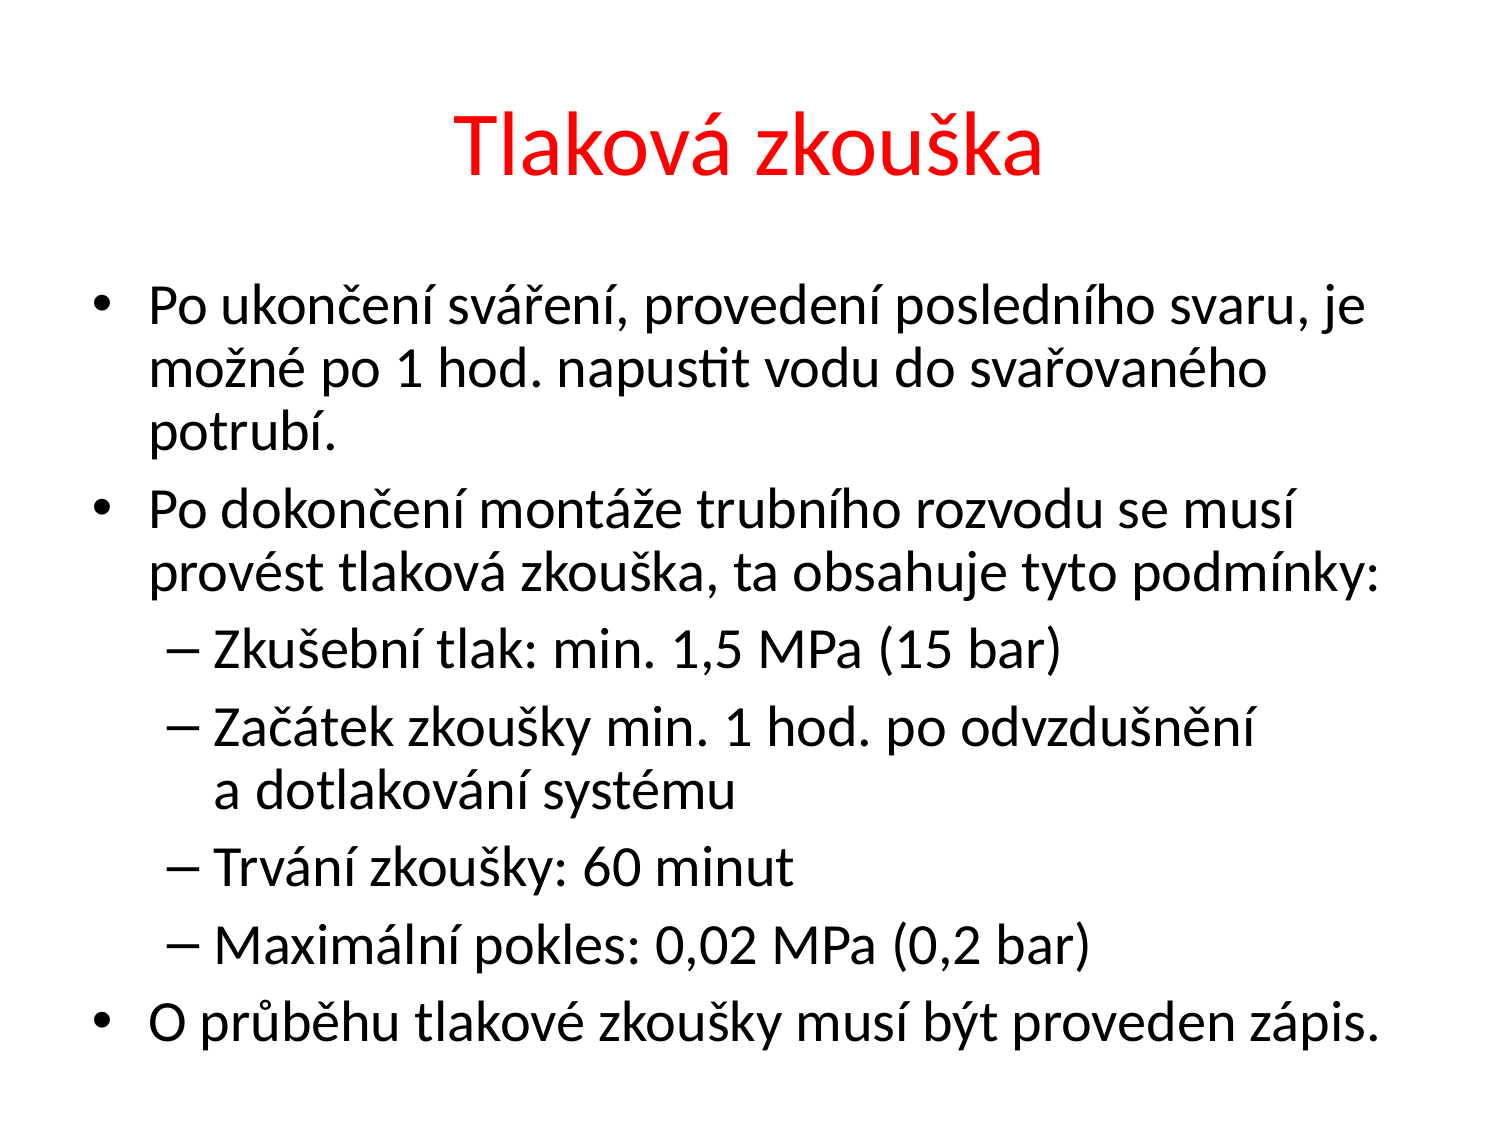

# Tlaková zkouška
Po ukončení sváření, provedení posledního svaru, je možné po 1 hod. napustit vodu do svařovaného potrubí.
Po dokončení montáže trubního rozvodu se musí provést tlaková zkouška, ta obsahuje tyto podmínky:
Zkušební tlak: min. 1,5 MPa (15 bar)
Začátek zkoušky min. 1 hod. po odvzdušnění
a dotlakování systému
Trvání zkoušky: 60 minut
Maximální pokles: 0,02 MPa (0,2 bar)
O průběhu tlakové zkoušky musí být proveden zápis.